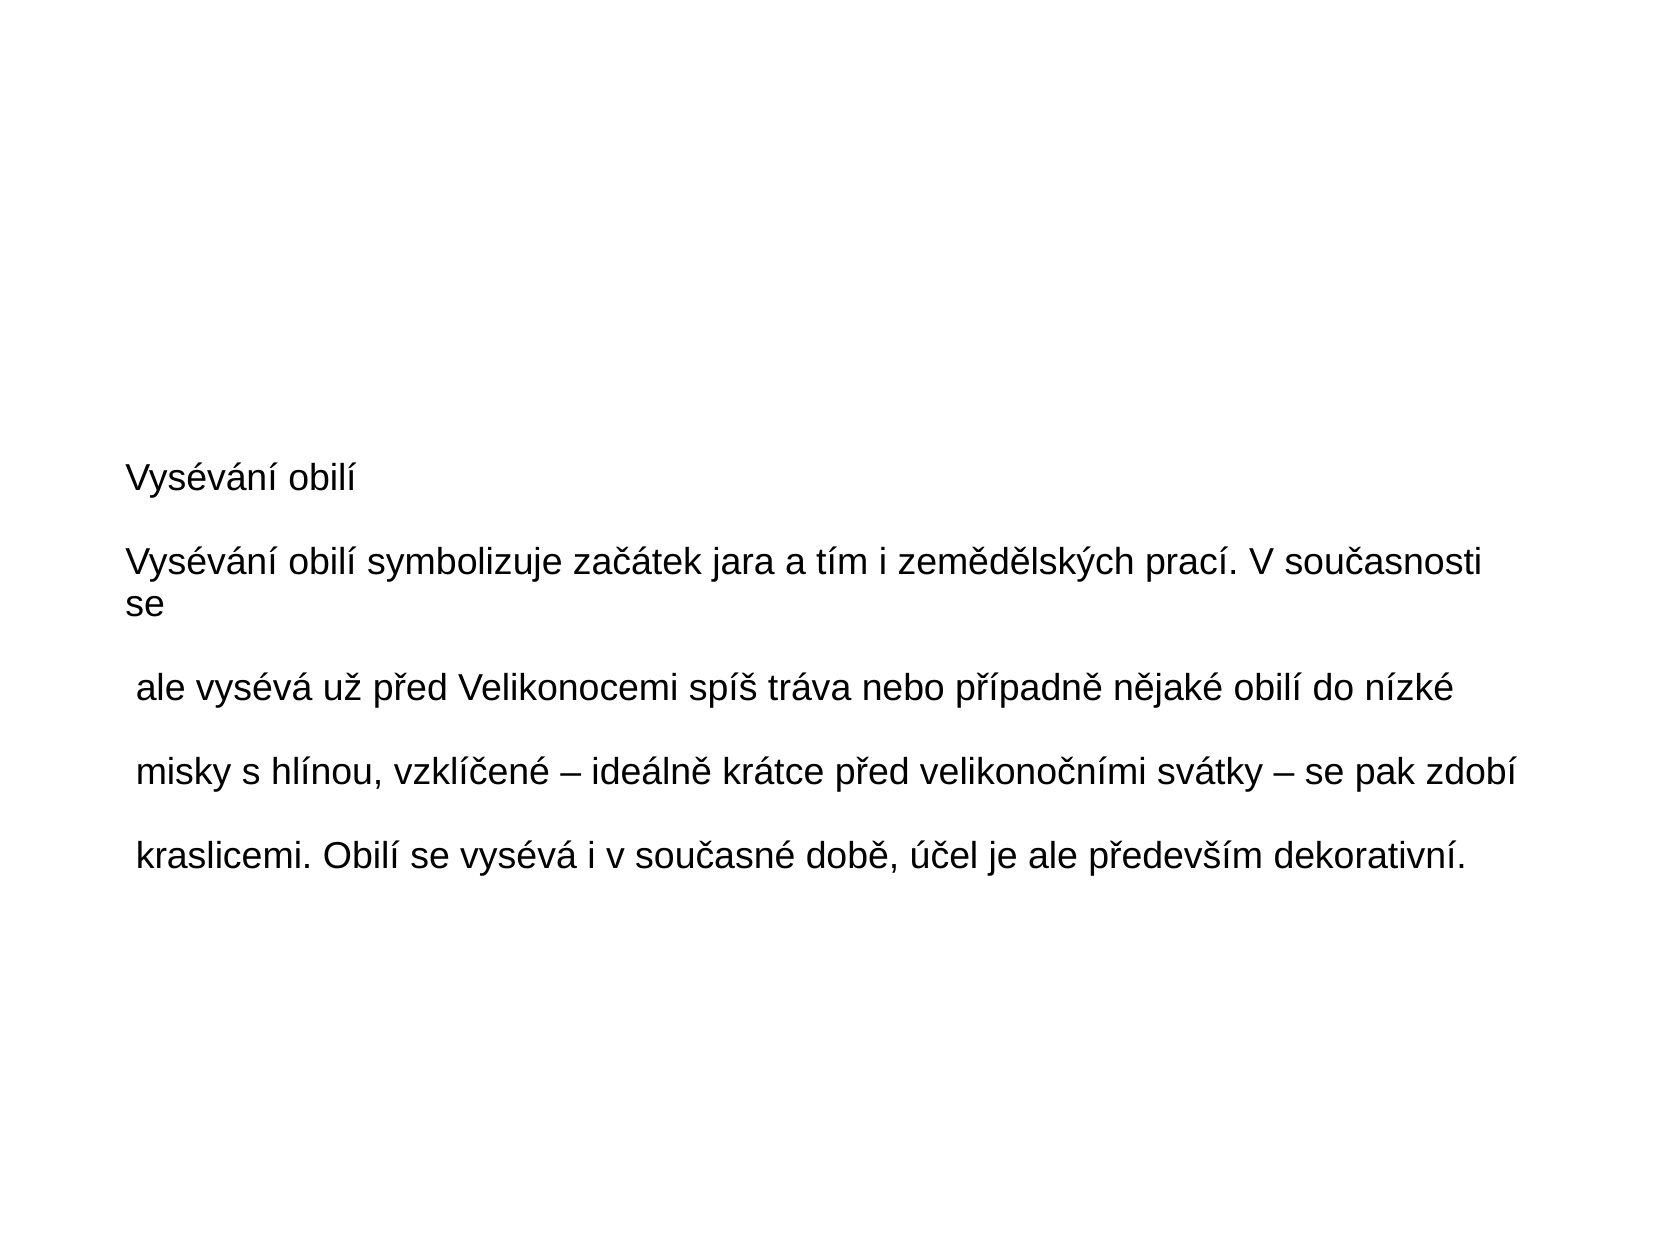

#
Vysévání obilí
Vysévání obilí symbolizuje začátek jara a tím i zemědělských prací. V současnosti se
 ale vysévá už před Velikonocemi spíš tráva nebo případně nějaké obilí do nízké
 misky s hlínou, vzklíčené – ideálně krátce před velikonočními svátky – se pak zdobí
 kraslicemi. Obilí se vysévá i v současné době, účel je ale především dekorativní.